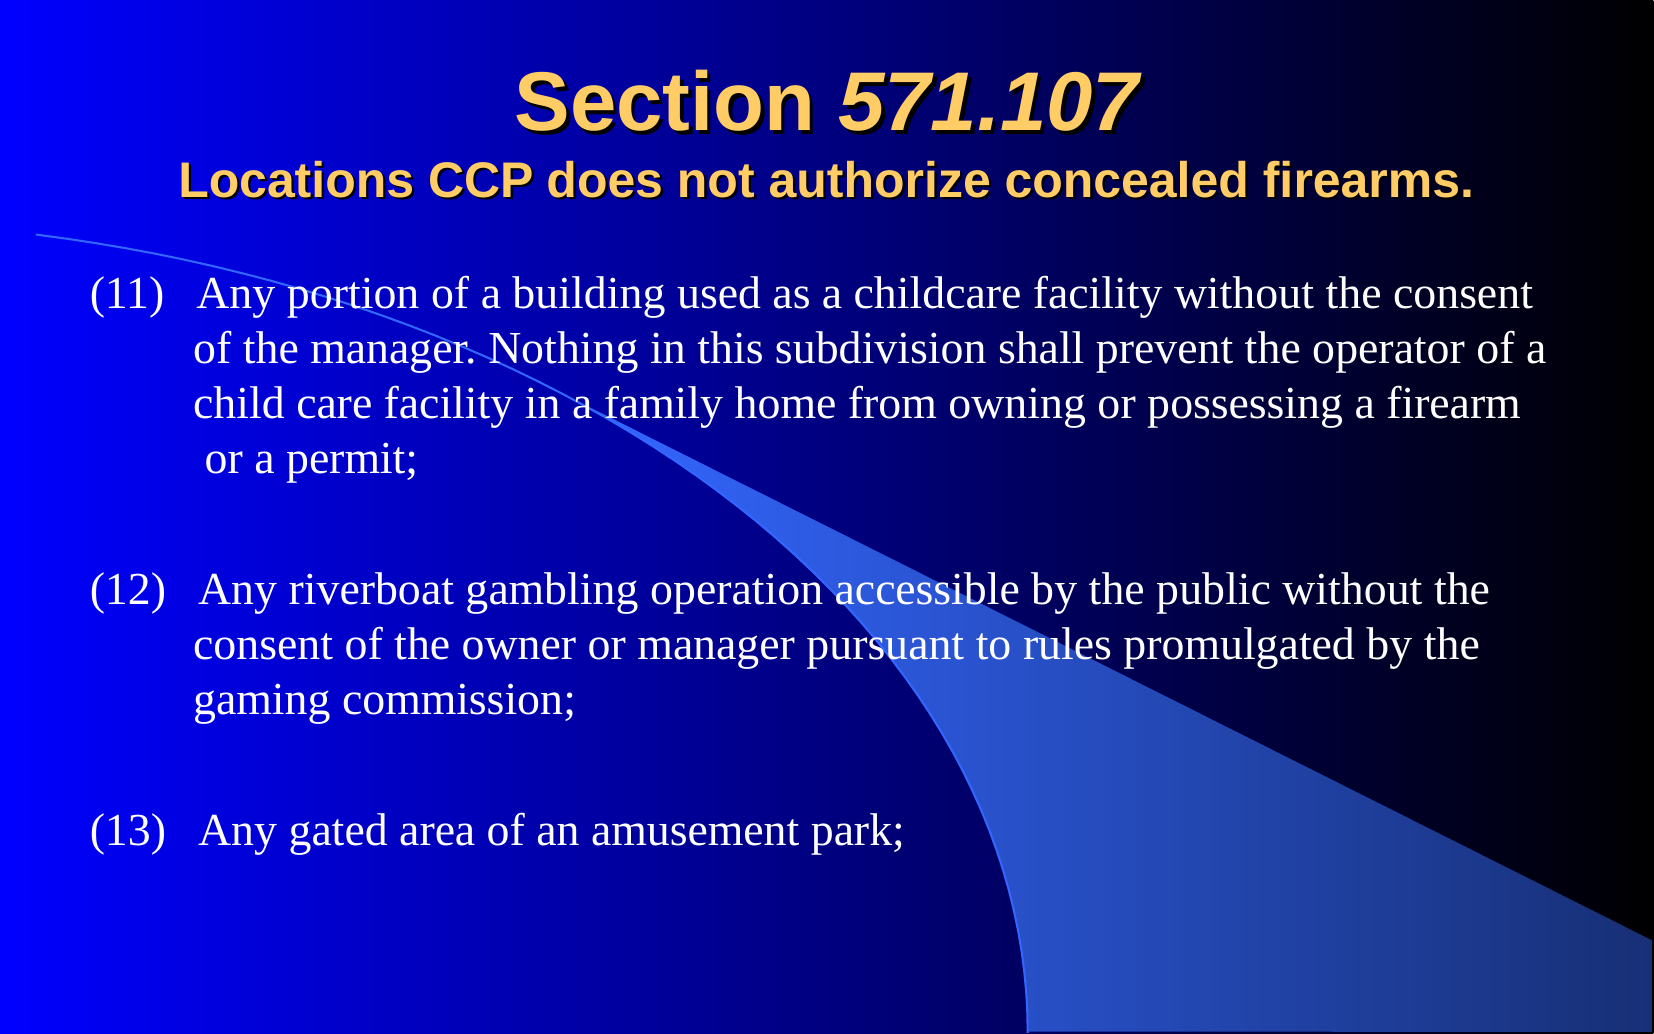

# Section 571.107 Locations CCP does not authorize concealed firearms.
(11) Any portion of a building used as a childcare facility without the consent of the manager. Nothing in this subdivision shall prevent the operator of a child care facility in a family home from owning or possessing a firearm or a permit;
(12) Any riverboat gambling operation accessible by the public without the consent of the owner or manager pursuant to rules promulgated by the gaming commission;
(13) Any gated area of an amusement park;